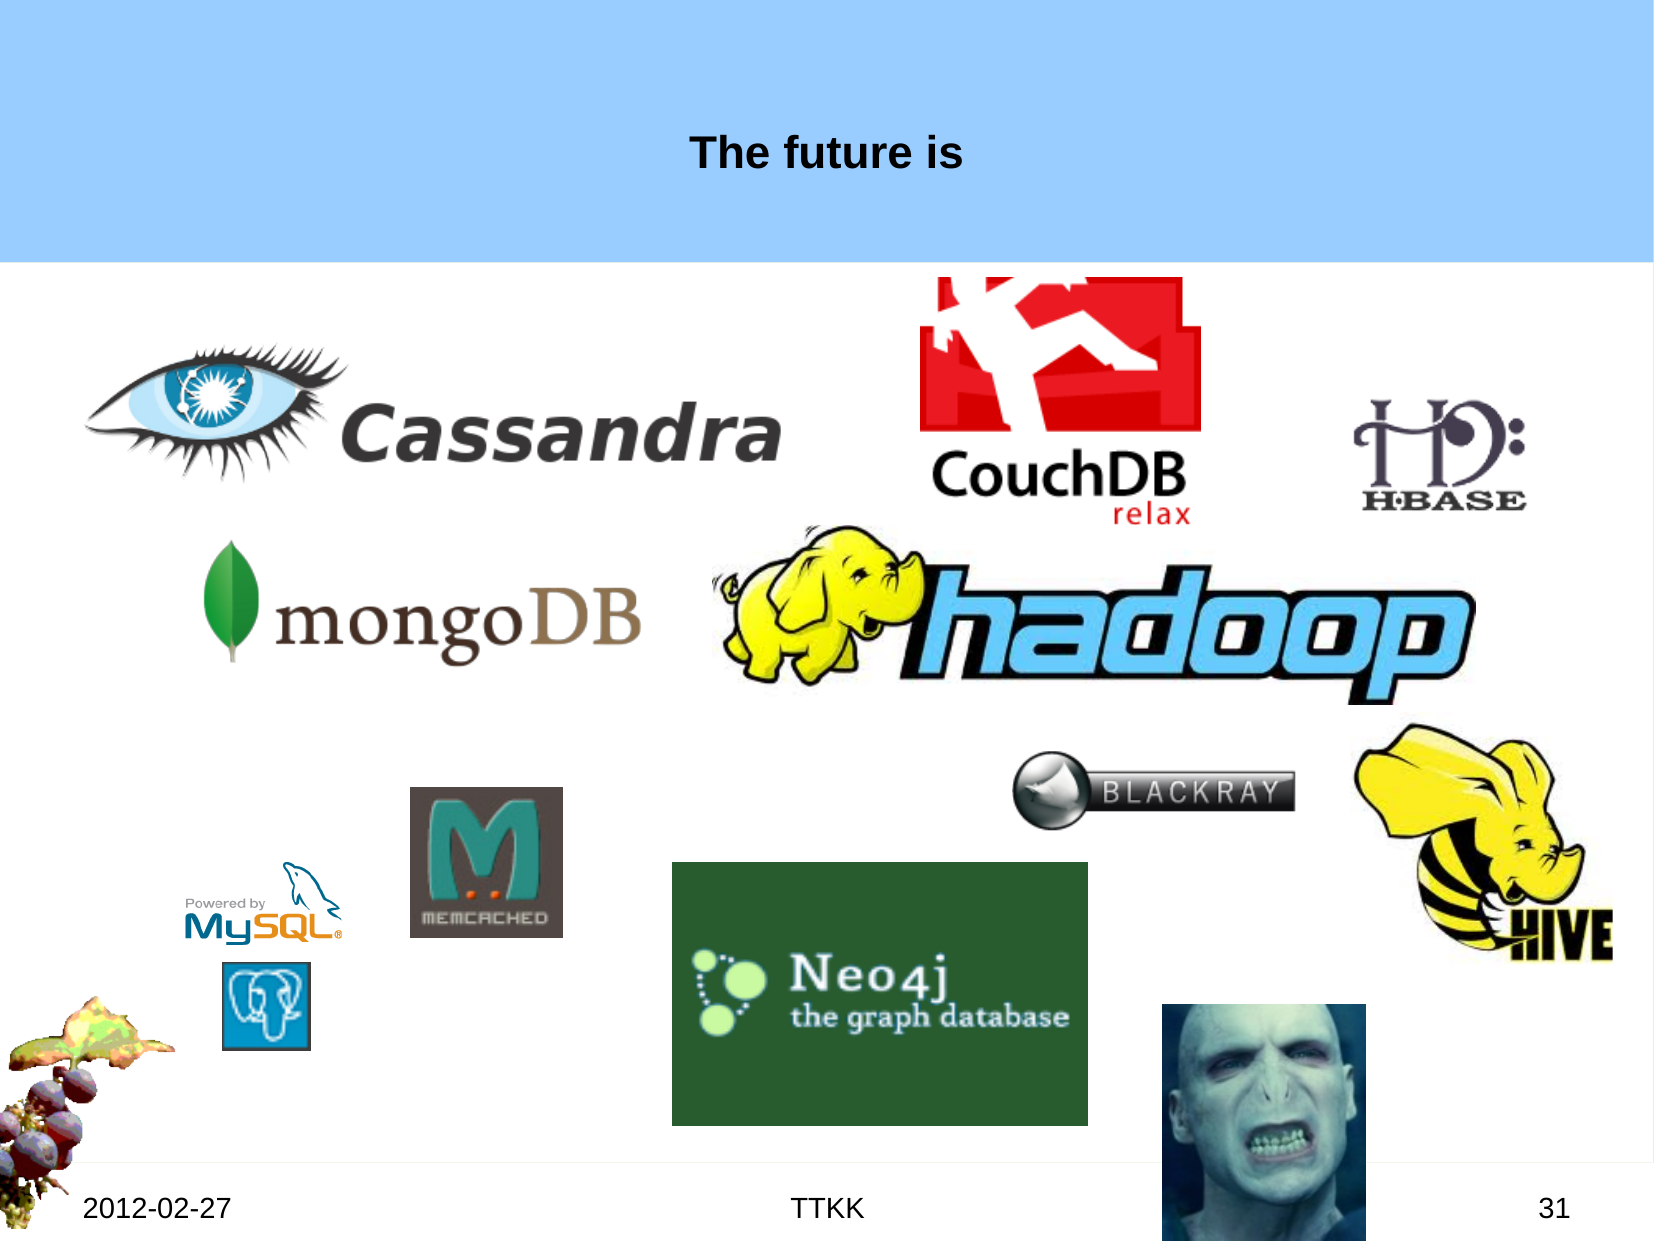

# The future is
2012-02-27
TTKK
31